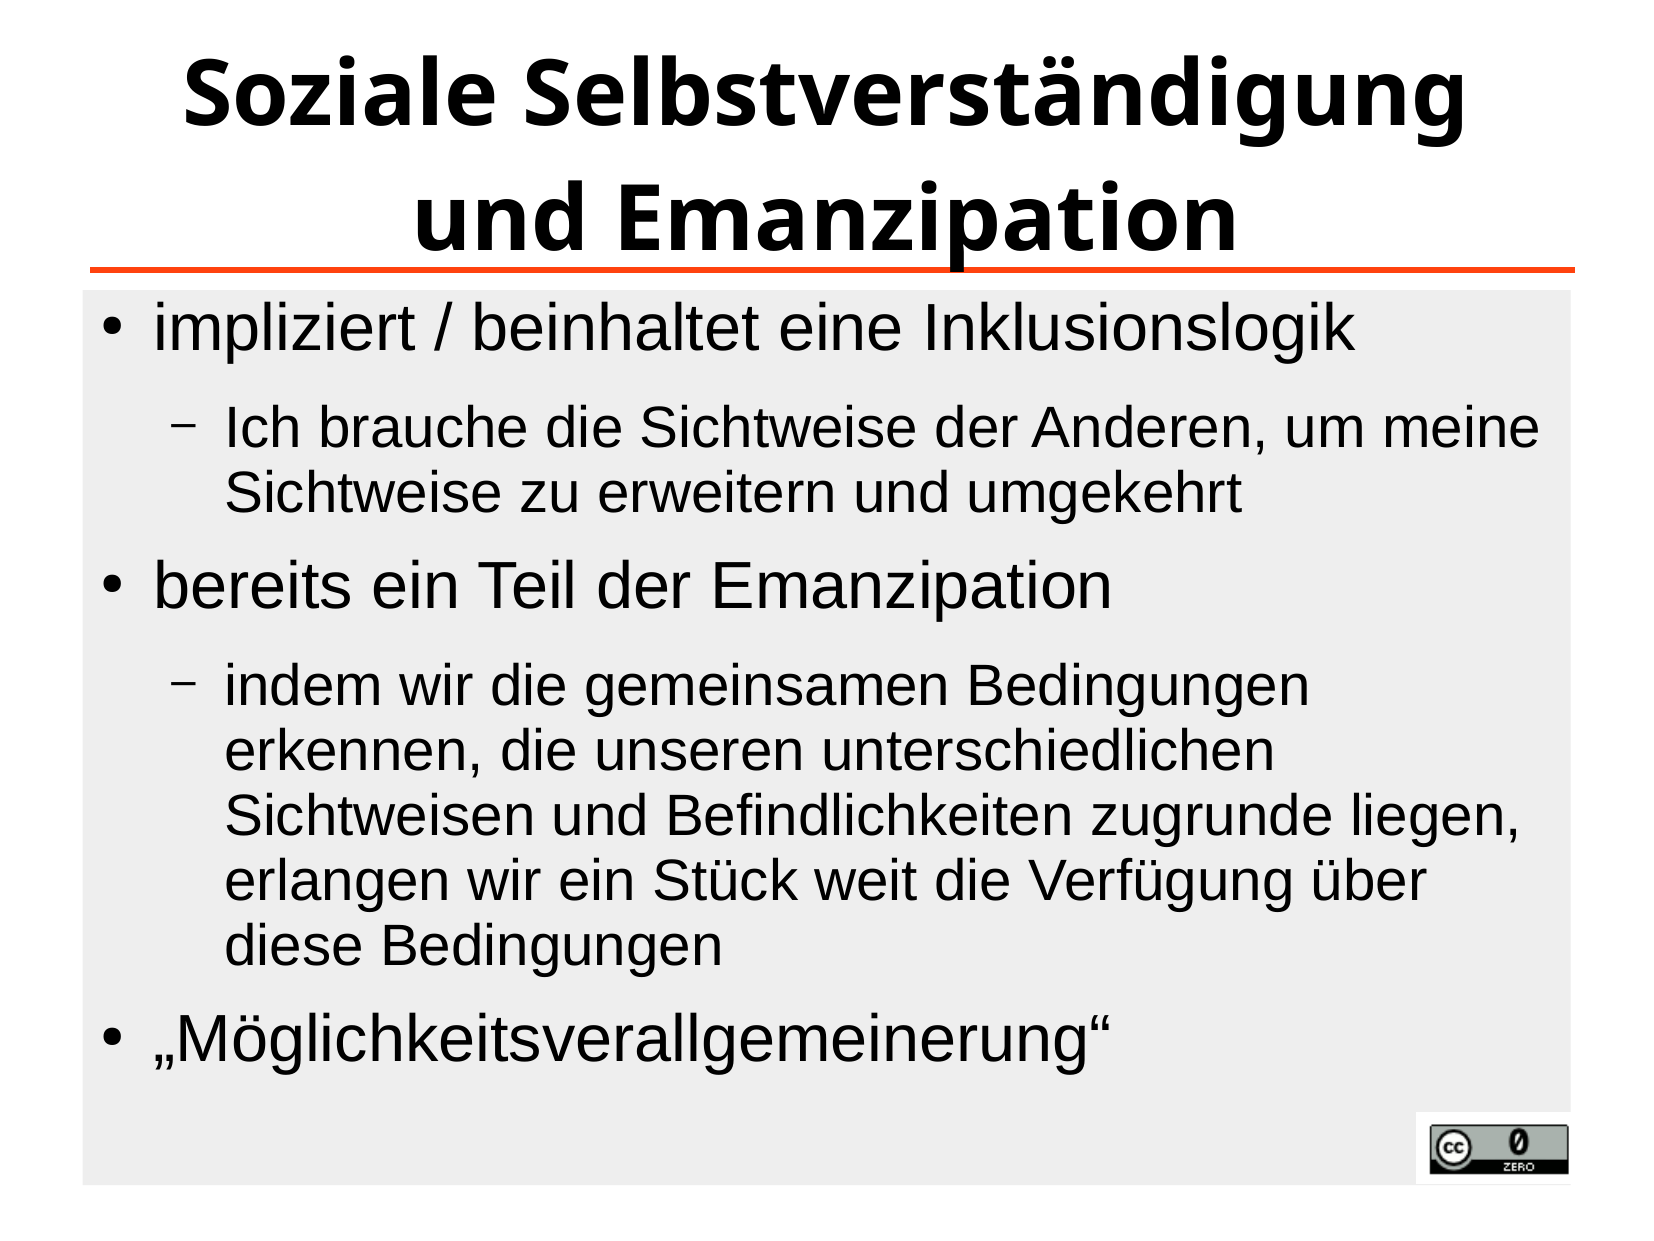

# Soziale Selbstverständigung und Emanzipation
impliziert / beinhaltet eine Inklusionslogik
Ich brauche die Sichtweise der Anderen, um meine Sichtweise zu erweitern und umgekehrt
bereits ein Teil der Emanzipation
indem wir die gemeinsamen Bedingungen erkennen, die unseren unterschiedlichen Sichtweisen und Befindlichkeiten zugrunde liegen, erlangen wir ein Stück weit die Verfügung über diese Bedingungen
„Möglichkeitsverallgemeinerung“